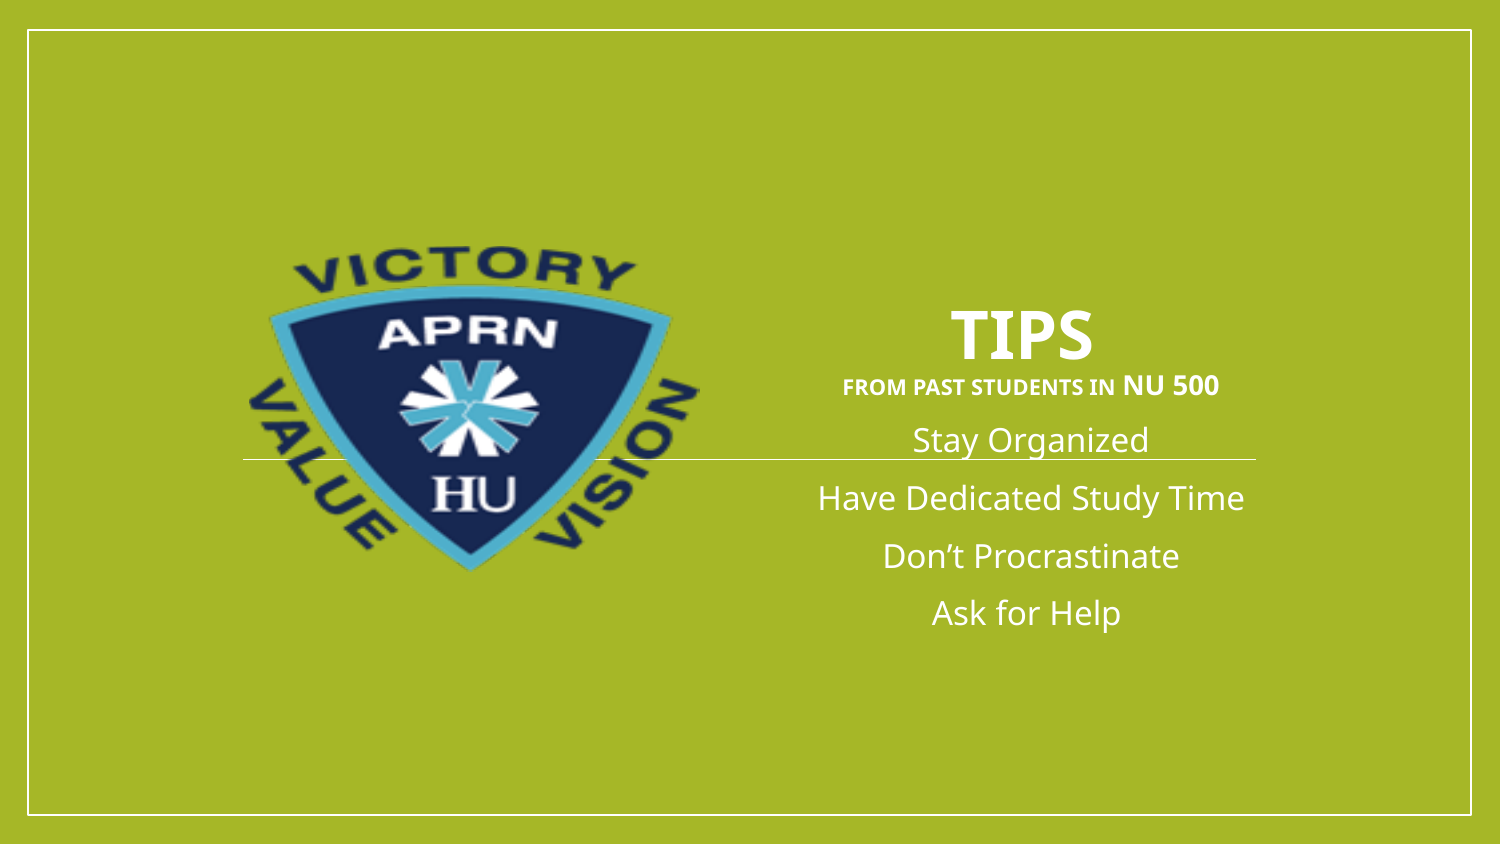

# Tips from Past Students in NU 500
Stay Organized
Have Dedicated Study Time
Don’t Procrastinate
Ask for Help